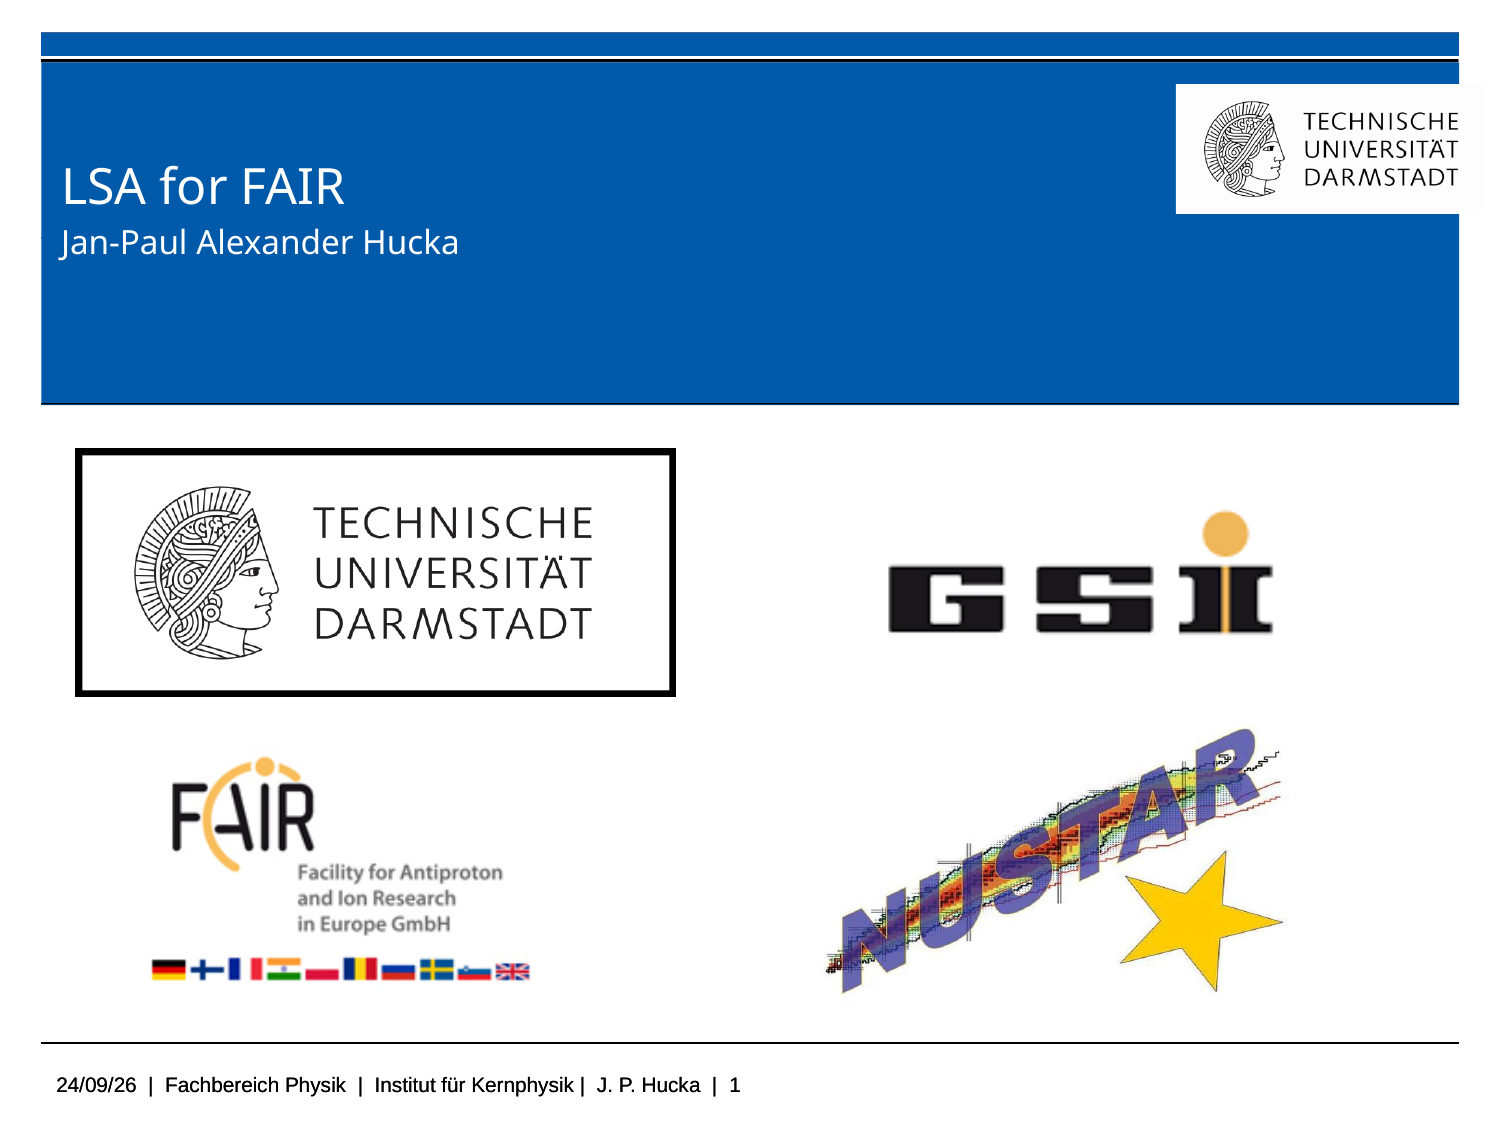

# LSA for FAIR Jan-Paul Alexander Hucka